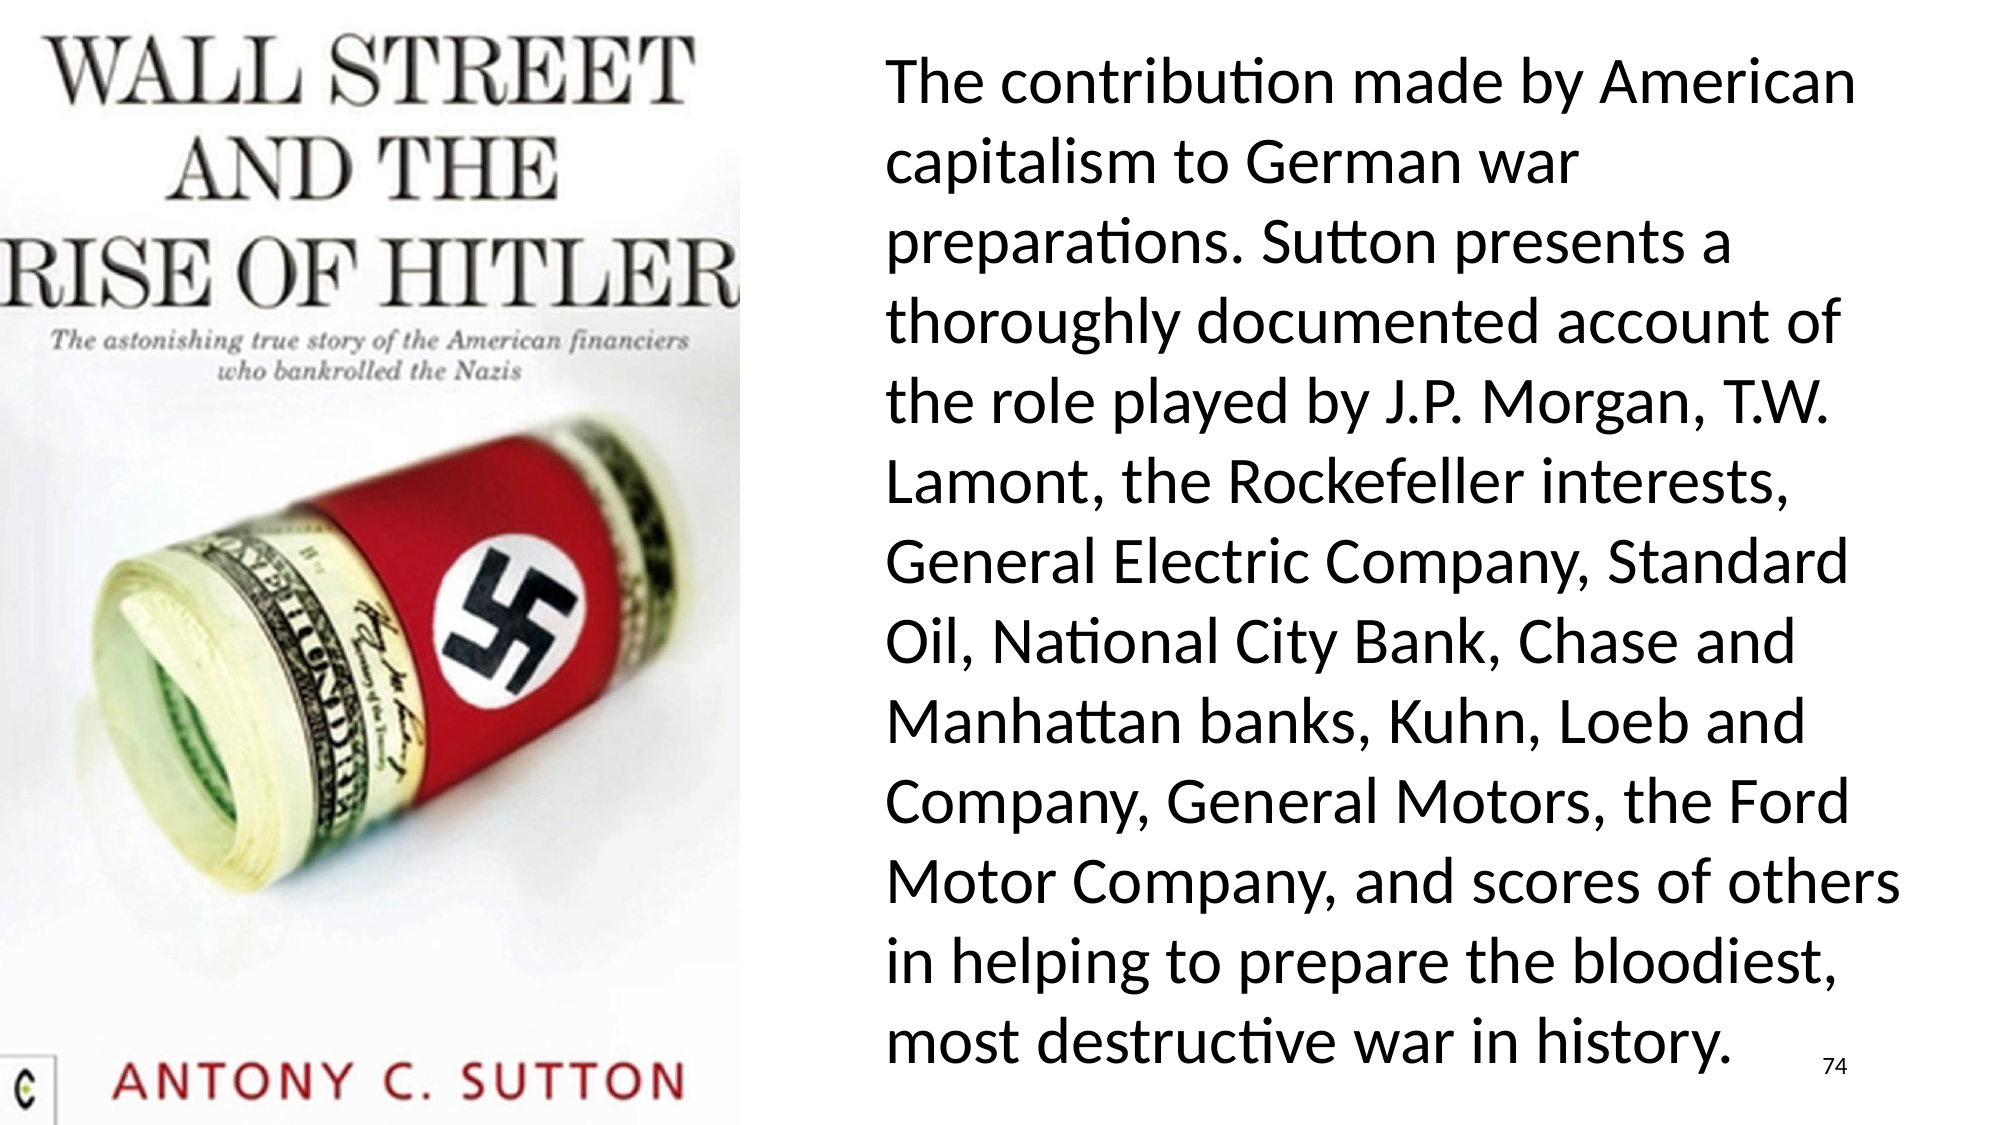

The contribution made by American capitalism to German war preparations. Sutton presents a thoroughly documented account of the role played by J.P. Morgan, T.W. Lamont, the Rockefeller interests, General Electric Company, Standard Oil, National City Bank, Chase and Manhattan banks, Kuhn, Loeb and Company, General Motors, the Ford Motor Company, and scores of others in helping to prepare the bloodiest, most destructive war in history.